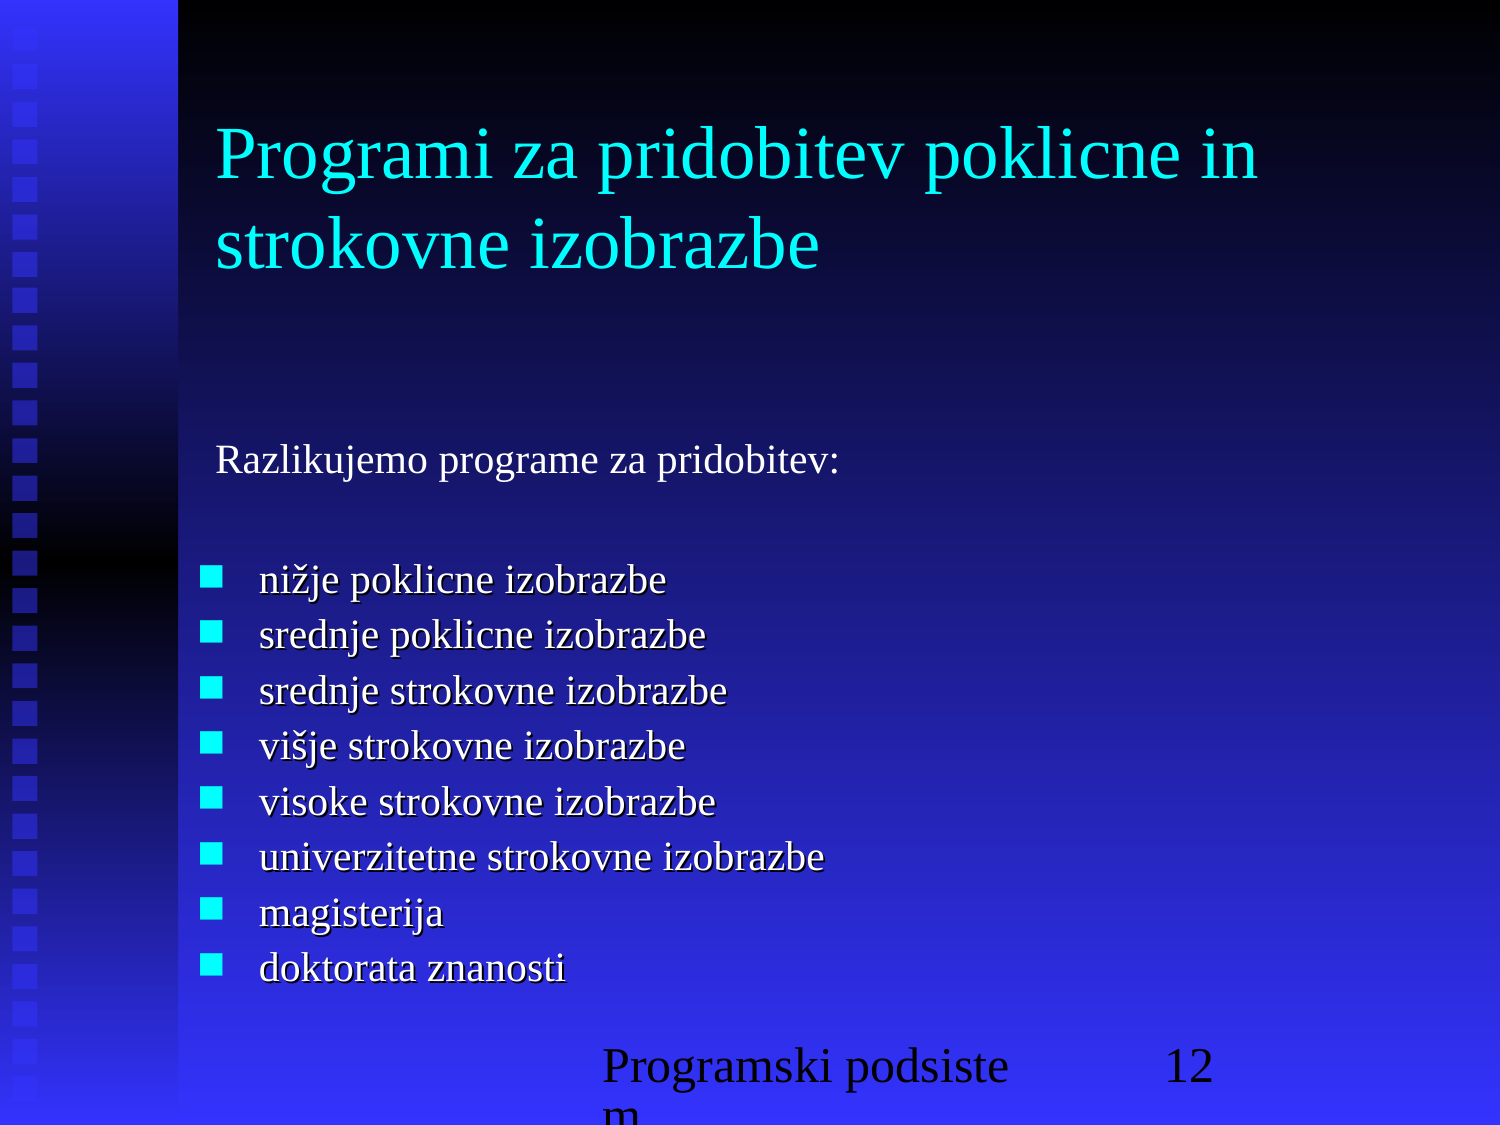

# Programi za pridobitev poklicne in strokovne izobrazbe Razlikujemo programe za pridobitev:
nižje poklicne izobrazbe
srednje poklicne izobrazbe
srednje strokovne izobrazbe
višje strokovne izobrazbe
visoke strokovne izobrazbe
univerzitetne strokovne izobrazbe
magisterija
doktorata znanosti
Programski podsistem
12